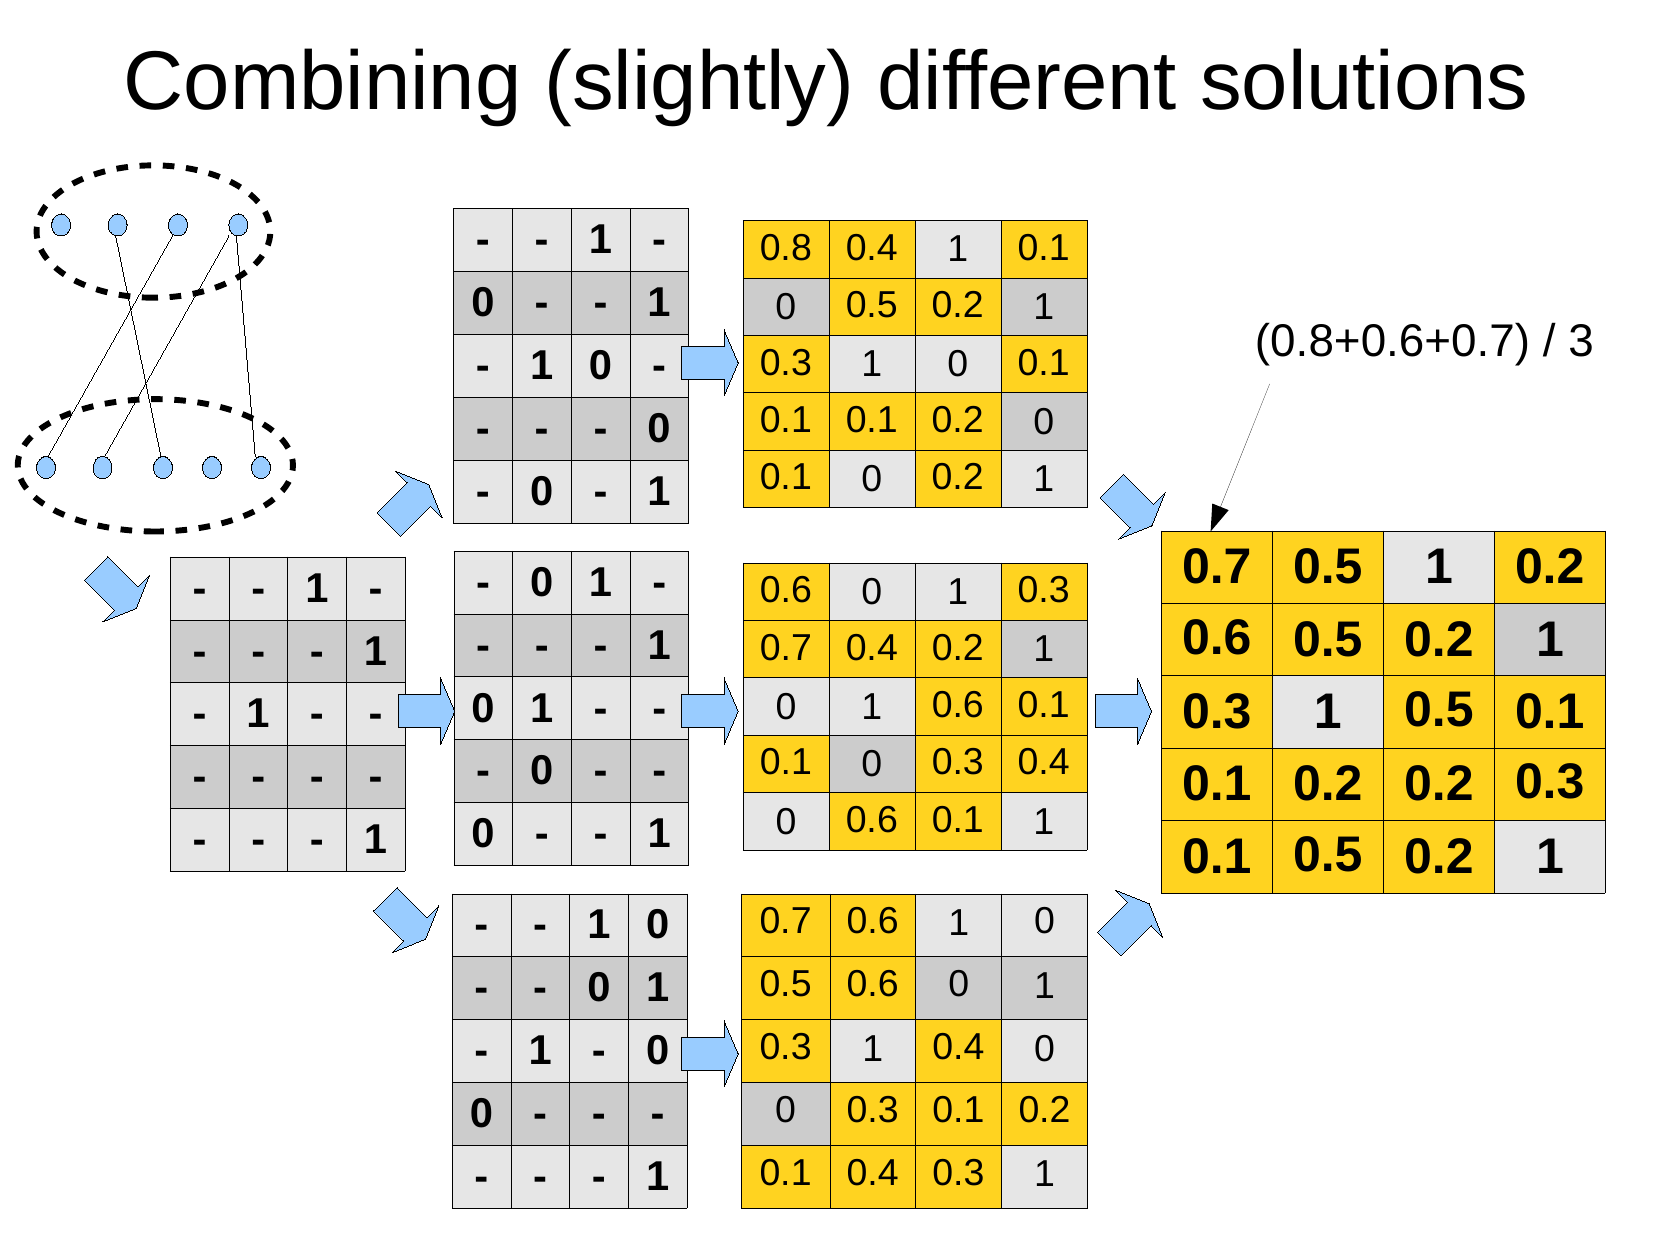

# Combining (slightly) different solutions
| - | - | 1 | - |
| --- | --- | --- | --- |
| 0 | - | - | 1 |
| - | 1 | 0 | - |
| - | - | - | 0 |
| - | 0 | - | 1 |
| 0.8 | 0.4 | 1 | 0.1 |
| --- | --- | --- | --- |
| 0 | 0.5 | 0.2 | 1 |
| 0.3 | 1 | 0 | 0.1 |
| 0.1 | 0.1 | 0.2 | 0 |
| 0.1 | 0 | 0.2 | 1 |
(0.8+0.6+0.7) / 3
| 0.7 | 0.5 | 1 | 0.2 |
| --- | --- | --- | --- |
| 0.6 | 0.5 | 0.2 | 1 |
| 0.3 | 1 | 0.5 | 0.1 |
| 0.1 | 0.2 | 0.2 | 0.3 |
| 0.1 | 0.5 | 0.2 | 1 |
| - | 0 | 1 | - |
| --- | --- | --- | --- |
| - | - | - | 1 |
| 0 | 1 | - | - |
| - | 0 | - | - |
| 0 | - | - | 1 |
| - | - | 1 | - |
| --- | --- | --- | --- |
| - | - | - | 1 |
| - | 1 | - | - |
| - | - | - | - |
| - | - | - | 1 |
| 0.6 | 0 | 1 | 0.3 |
| --- | --- | --- | --- |
| 0.7 | 0.4 | 0.2 | 1 |
| 0 | 1 | 0.6 | 0.1 |
| 0.1 | 0 | 0.3 | 0.4 |
| 0 | 0.6 | 0.1 | 1 |
| - | - | 1 | 0 |
| --- | --- | --- | --- |
| - | - | 0 | 1 |
| - | 1 | - | 0 |
| 0 | - | - | - |
| - | - | - | 1 |
| 0.7 | 0.6 | 1 | 0 |
| --- | --- | --- | --- |
| 0.5 | 0.6 | 0 | 1 |
| 0.3 | 1 | 0.4 | 0 |
| 0 | 0.3 | 0.1 | 0.2 |
| 0.1 | 0.4 | 0.3 | 1 |